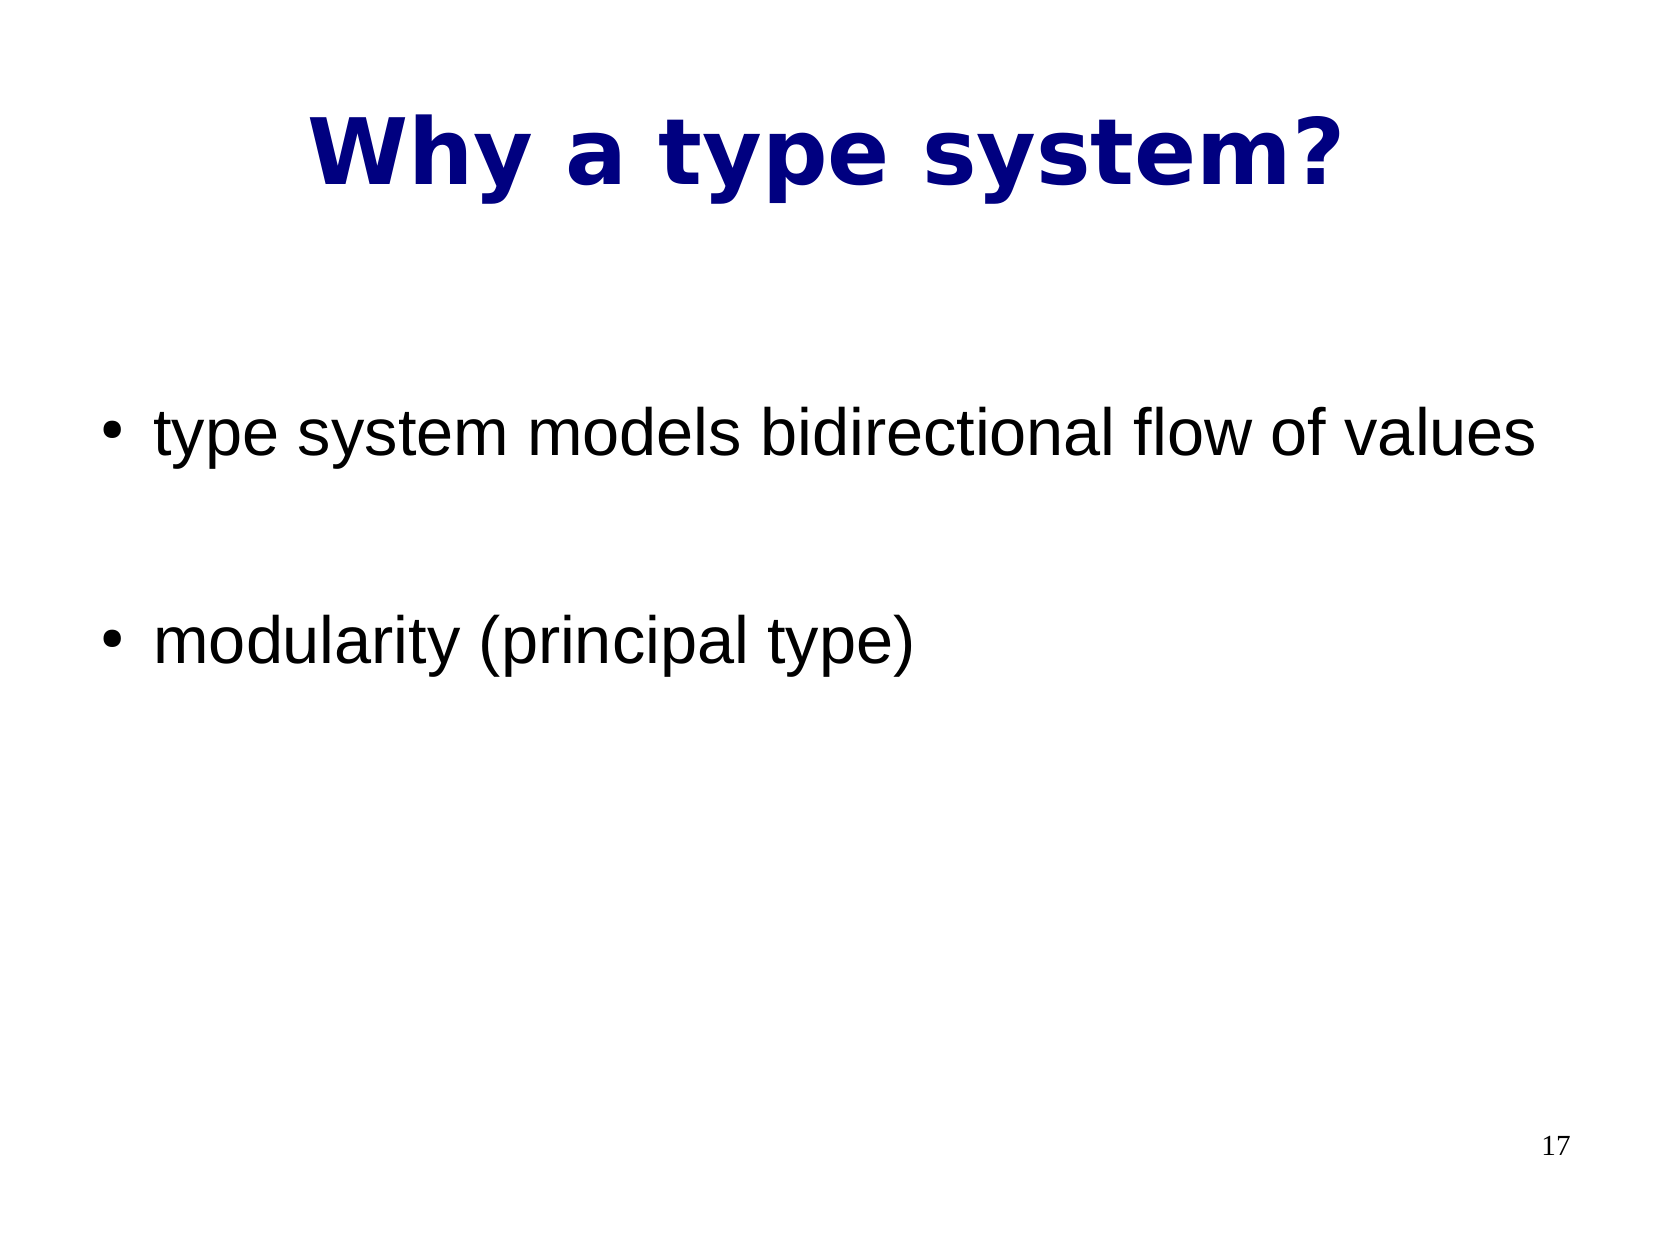

# Why a type system?
type system models bidirectional flow of values
modularity (principal type)
17